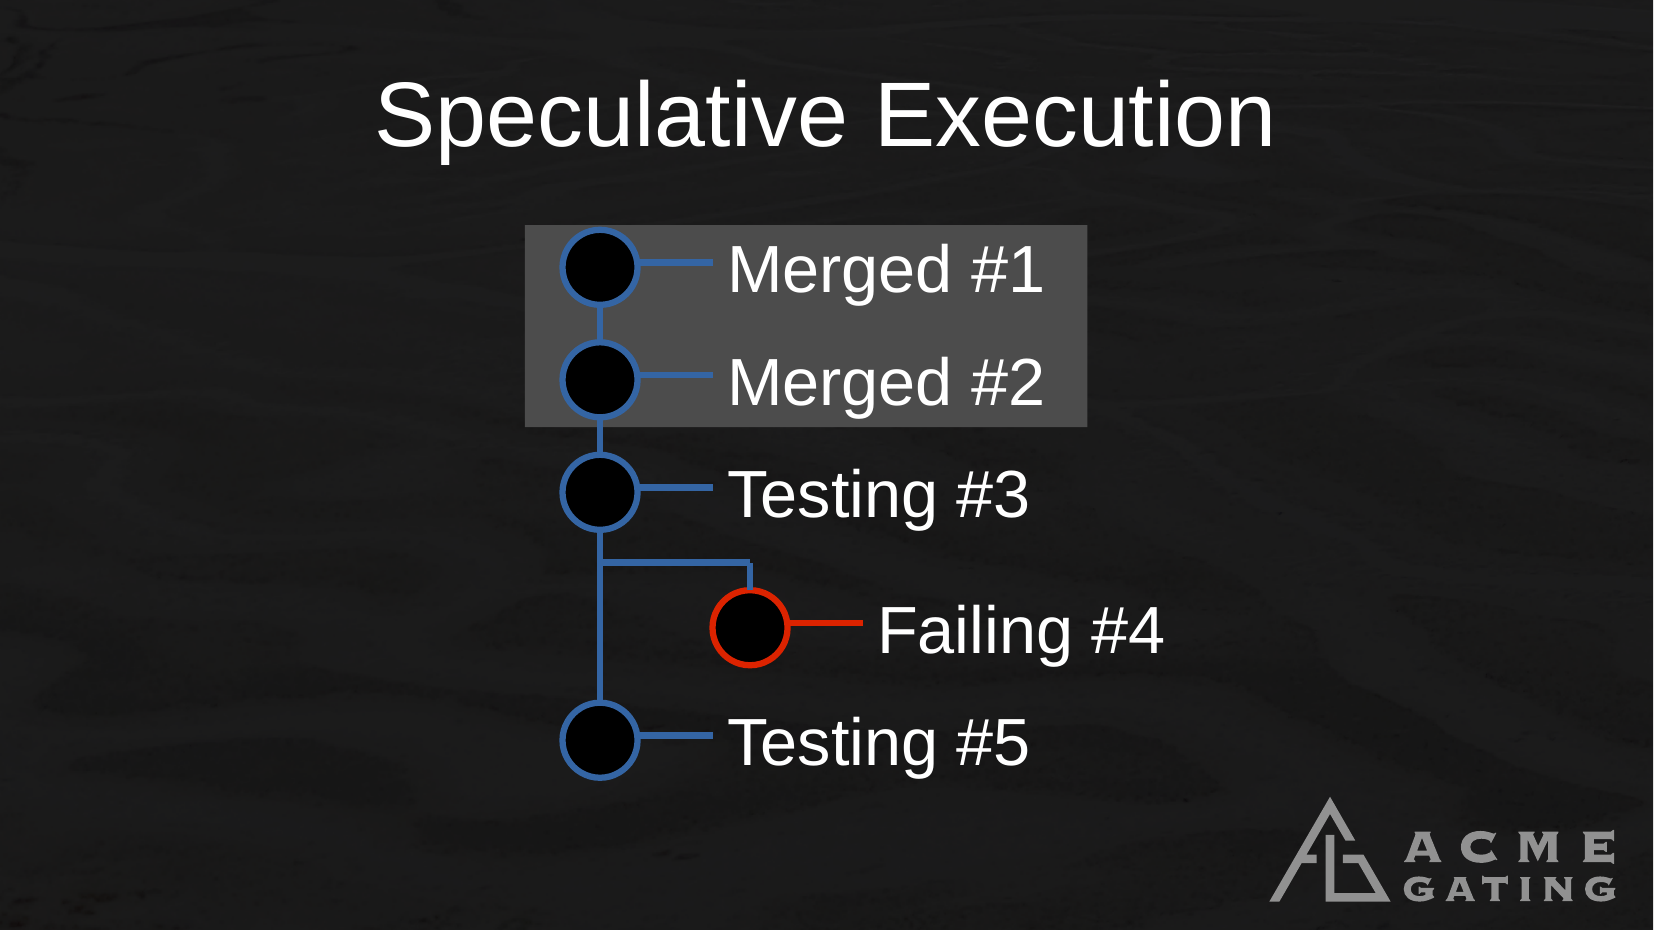

# Speculative Execution
Merged #1
Merged #2
Testing #3
Failing #4
Testing #5